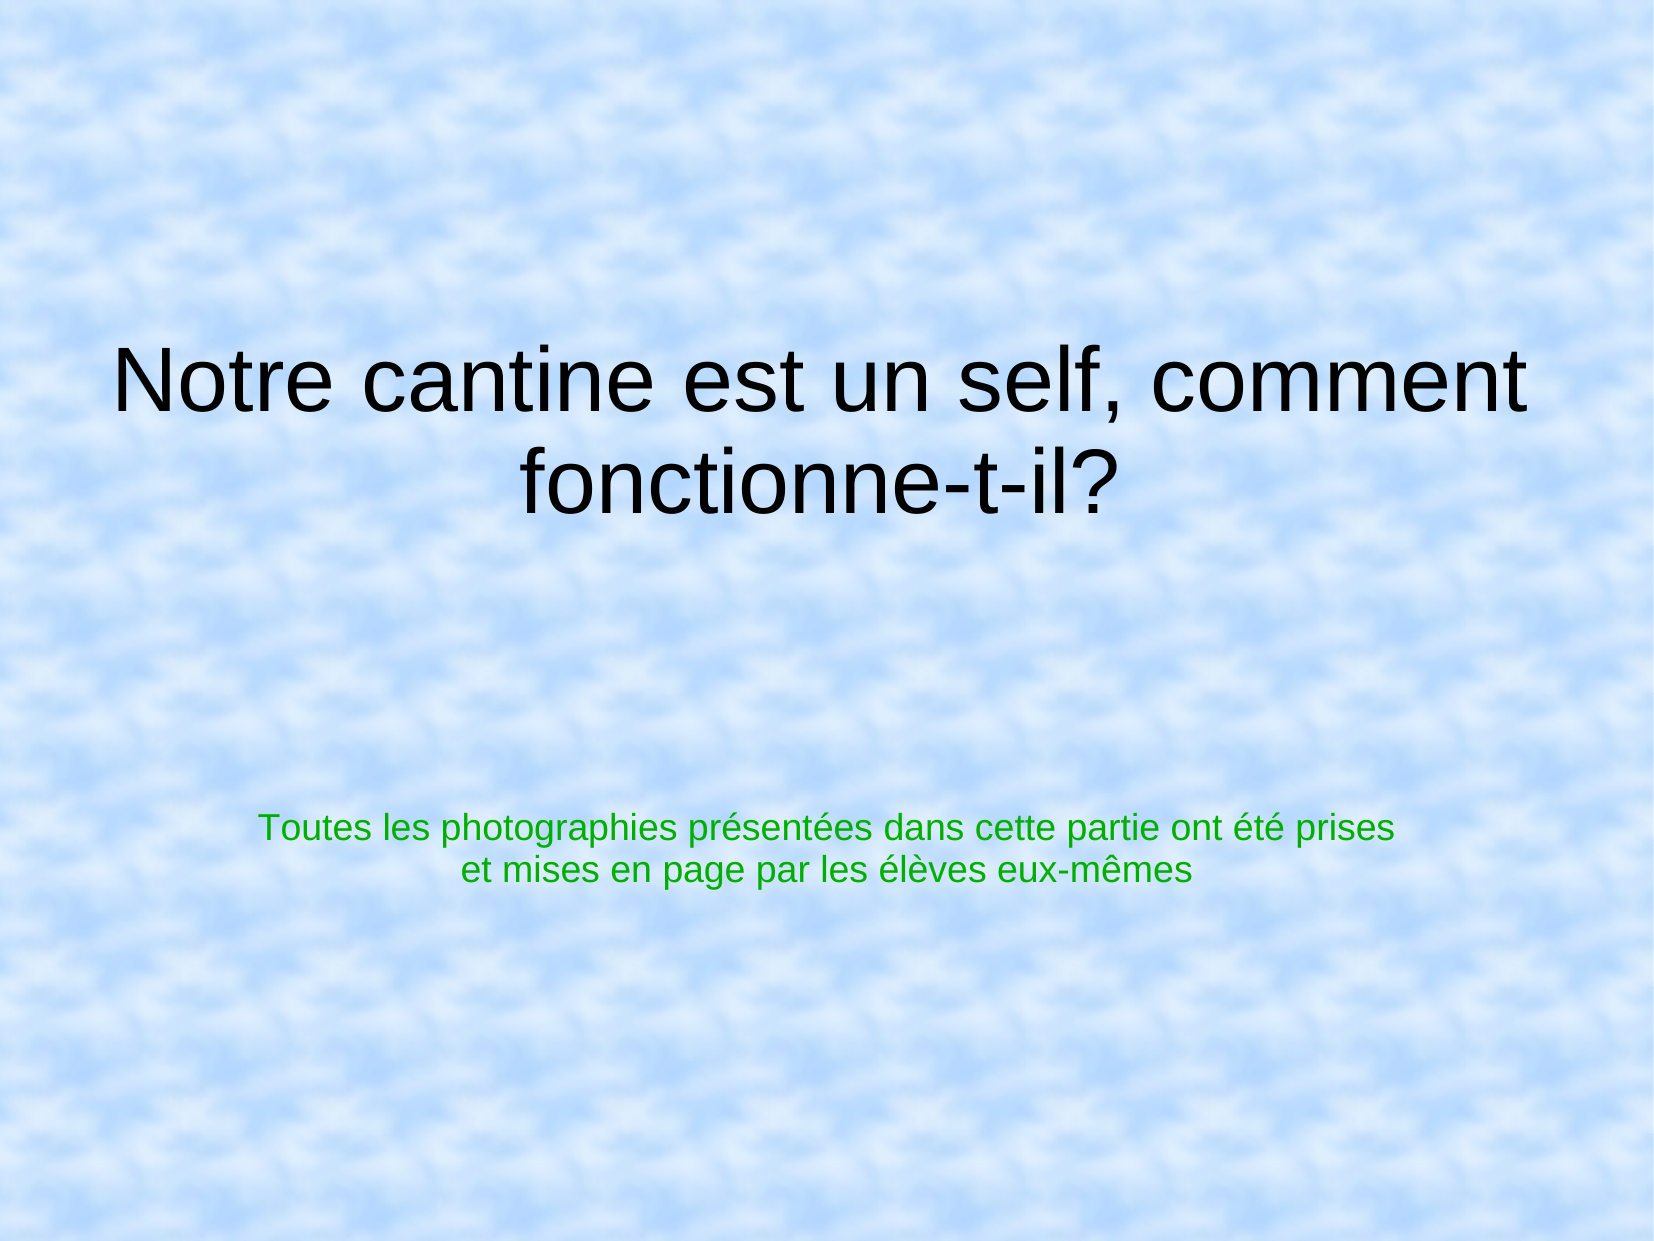

# Notre cantine est un self, comment fonctionne-t-il?
Toutes les photographies présentées dans cette partie ont été prises et mises en page par les élèves eux-mêmes